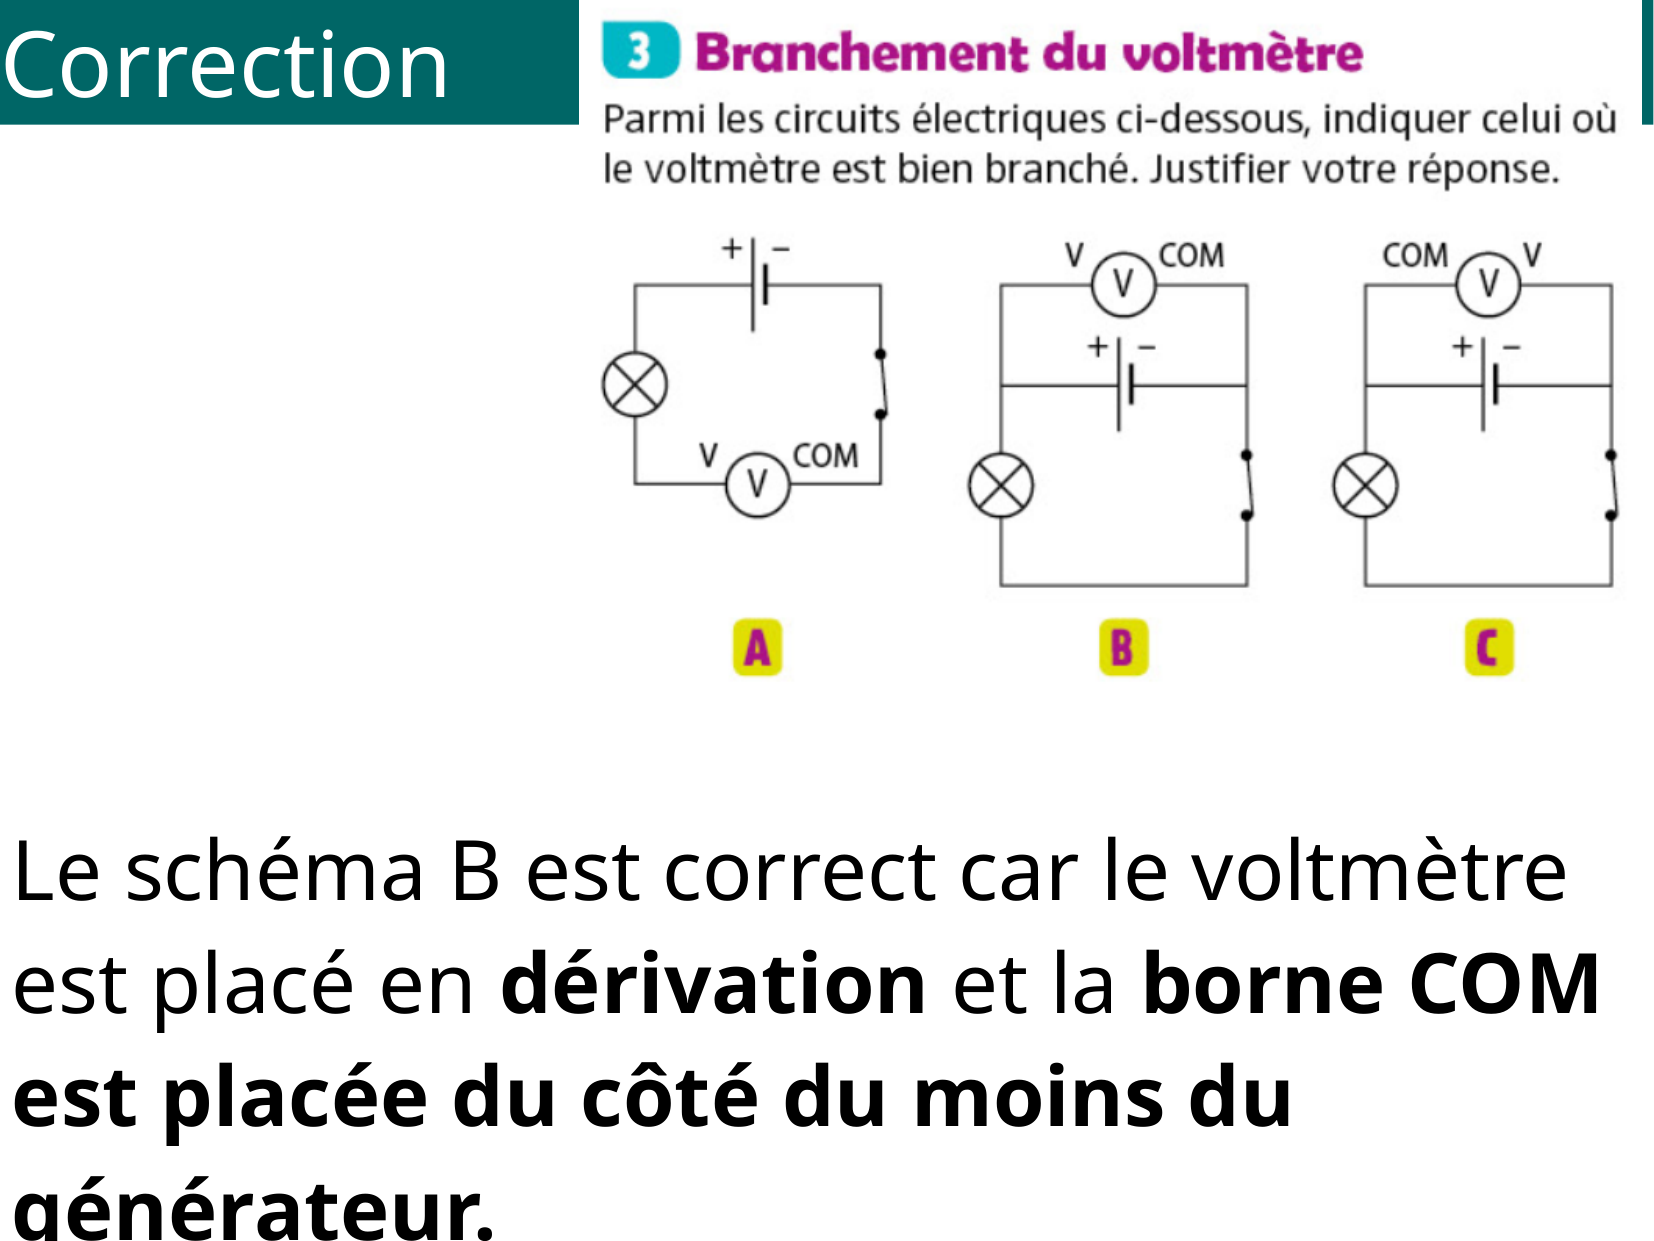

# Correction
Le schéma B est correct car le voltmètre est placé en dérivation et la borne COM est placée du côté du moins du générateur.